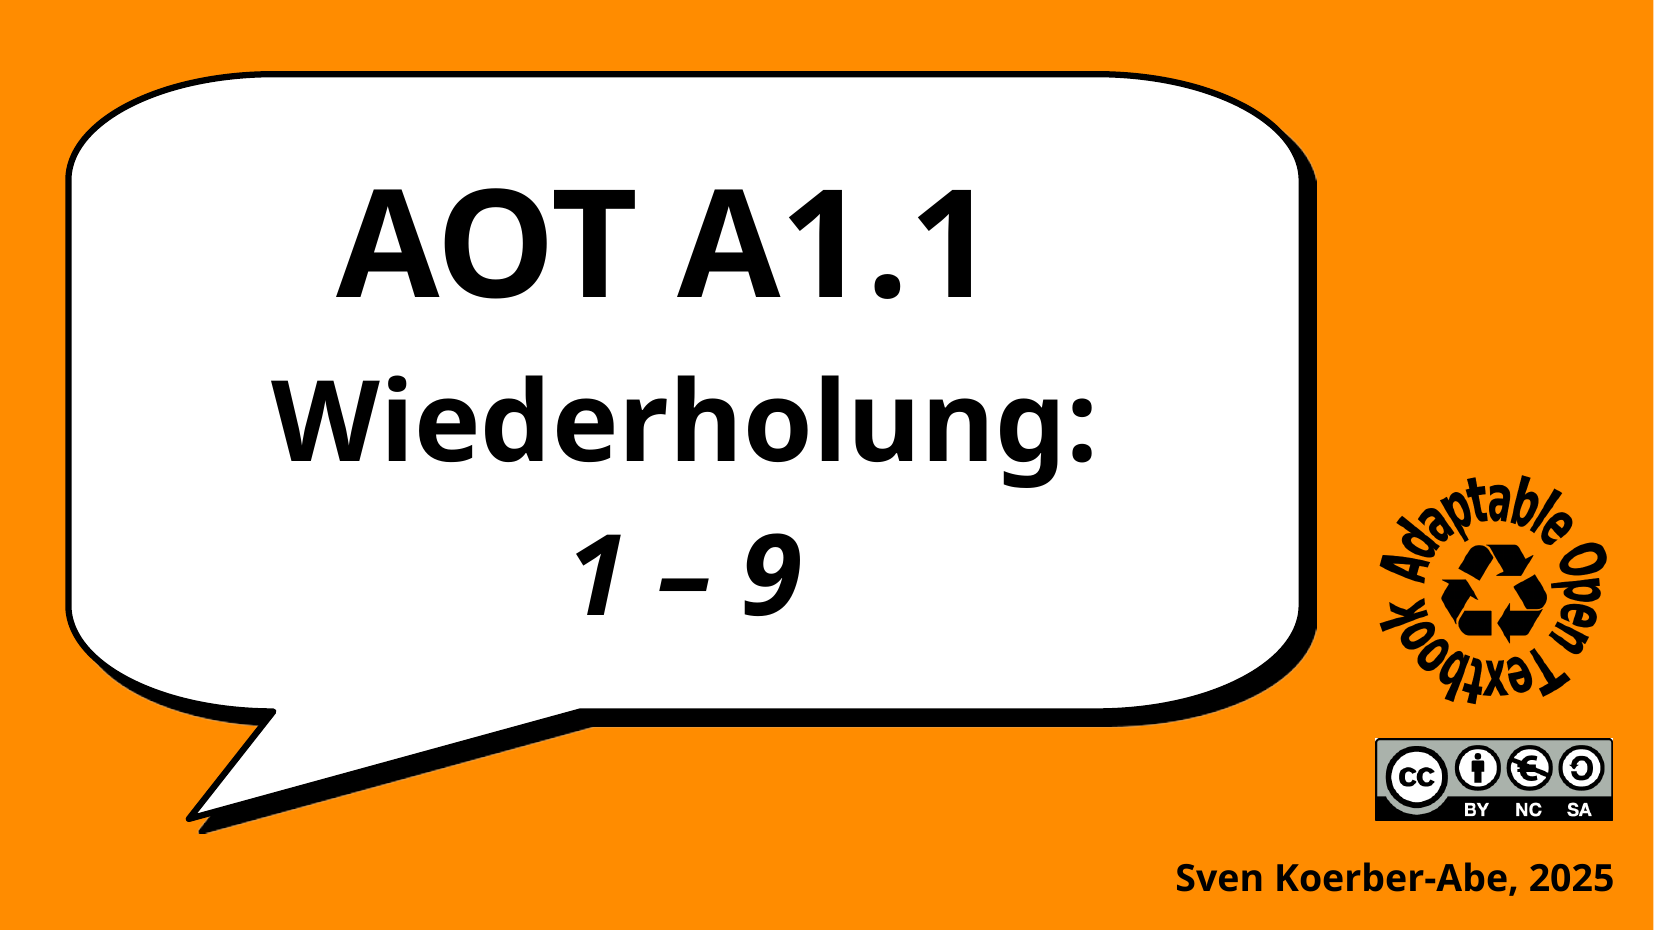

AOT A1.1
Wiederholung:
1 – 9
Sven Koerber-Abe, 2025